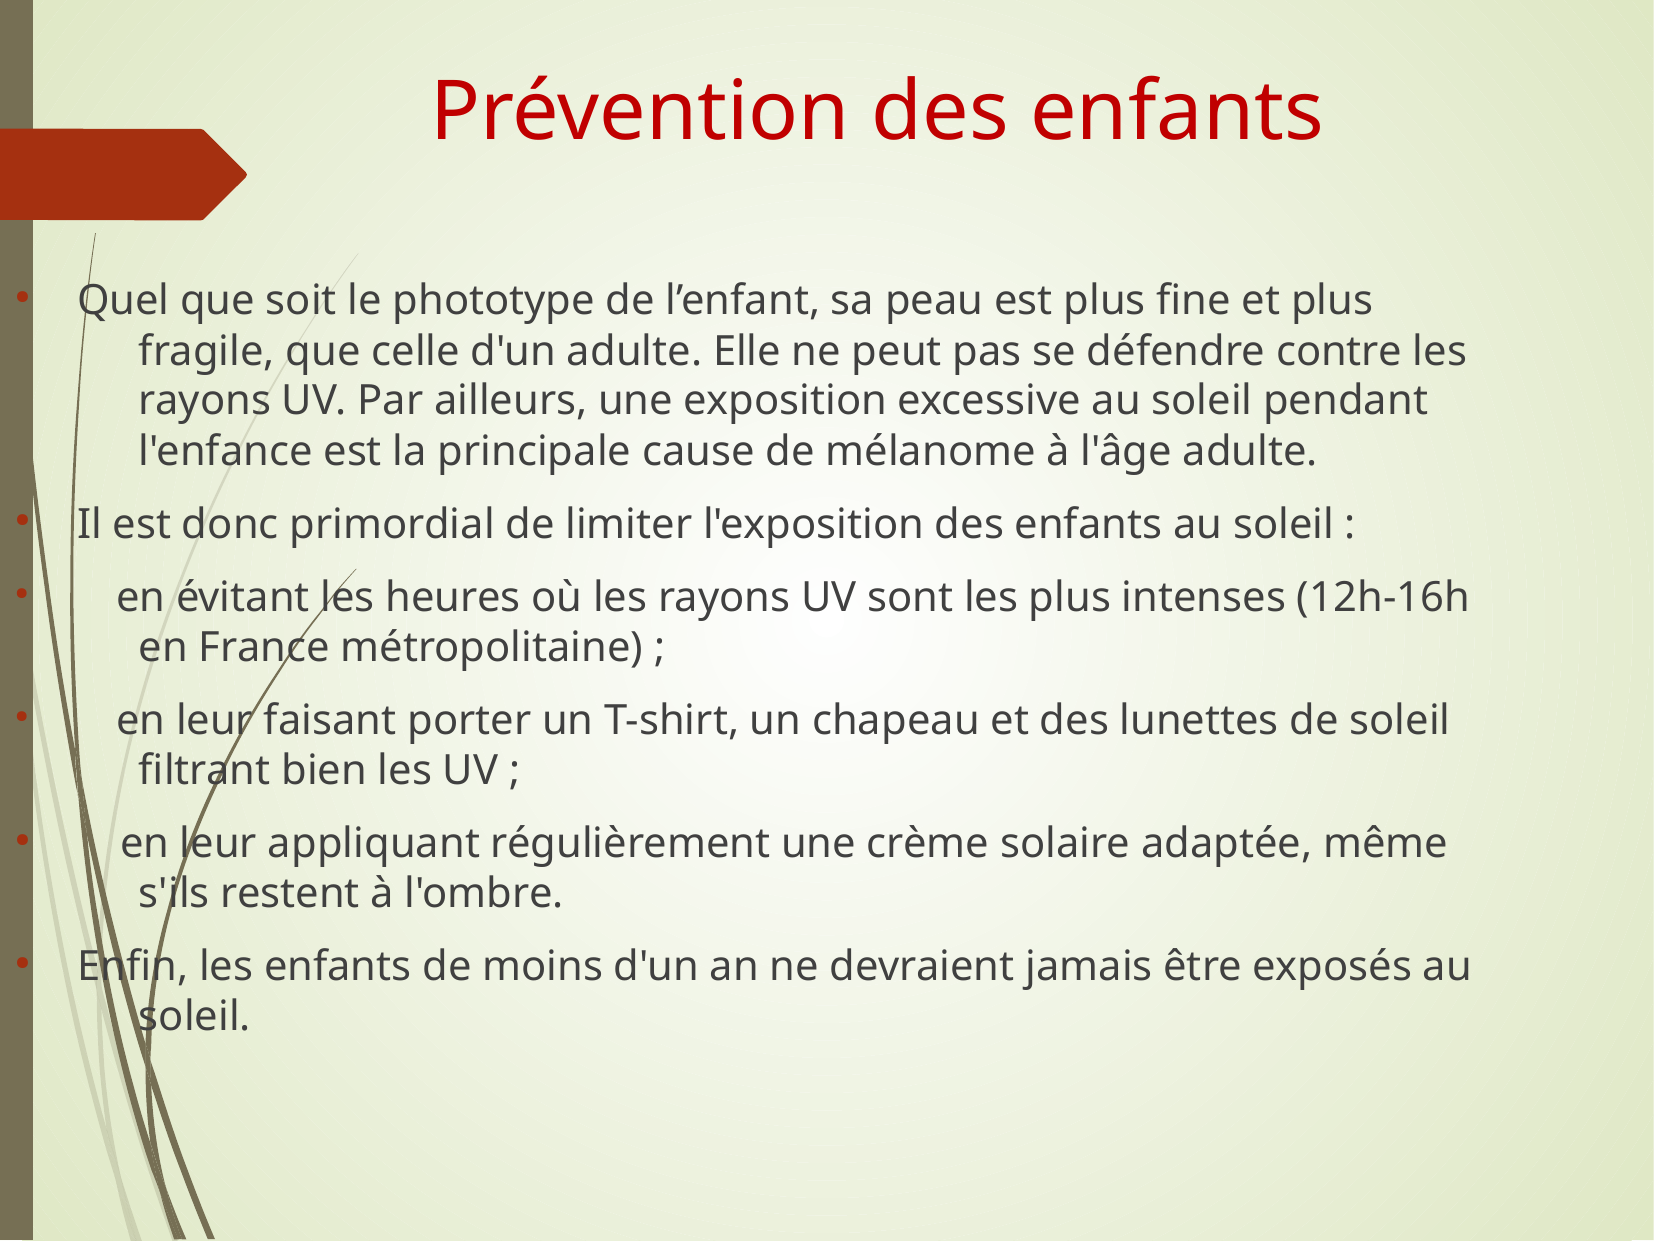

# Prévention des enfants
Quel que soit le phototype de l’enfant, sa peau est plus fine et plus fragile, que celle d'un adulte. Elle ne peut pas se défendre contre les rayons UV. Par ailleurs, une exposition excessive au soleil pendant l'enfance est la principale cause de mélanome à l'âge adulte.
Il est donc primordial de limiter l'exposition des enfants au soleil :
 en évitant les heures où les rayons UV sont les plus intenses (12h-16h en France métropolitaine) ;
 en leur faisant porter un T-shirt, un chapeau et des lunettes de soleil filtrant bien les UV ;
 en leur appliquant régulièrement une crème solaire adaptée, même s'ils restent à l'ombre.
Enfin, les enfants de moins d'un an ne devraient jamais être exposés au soleil.